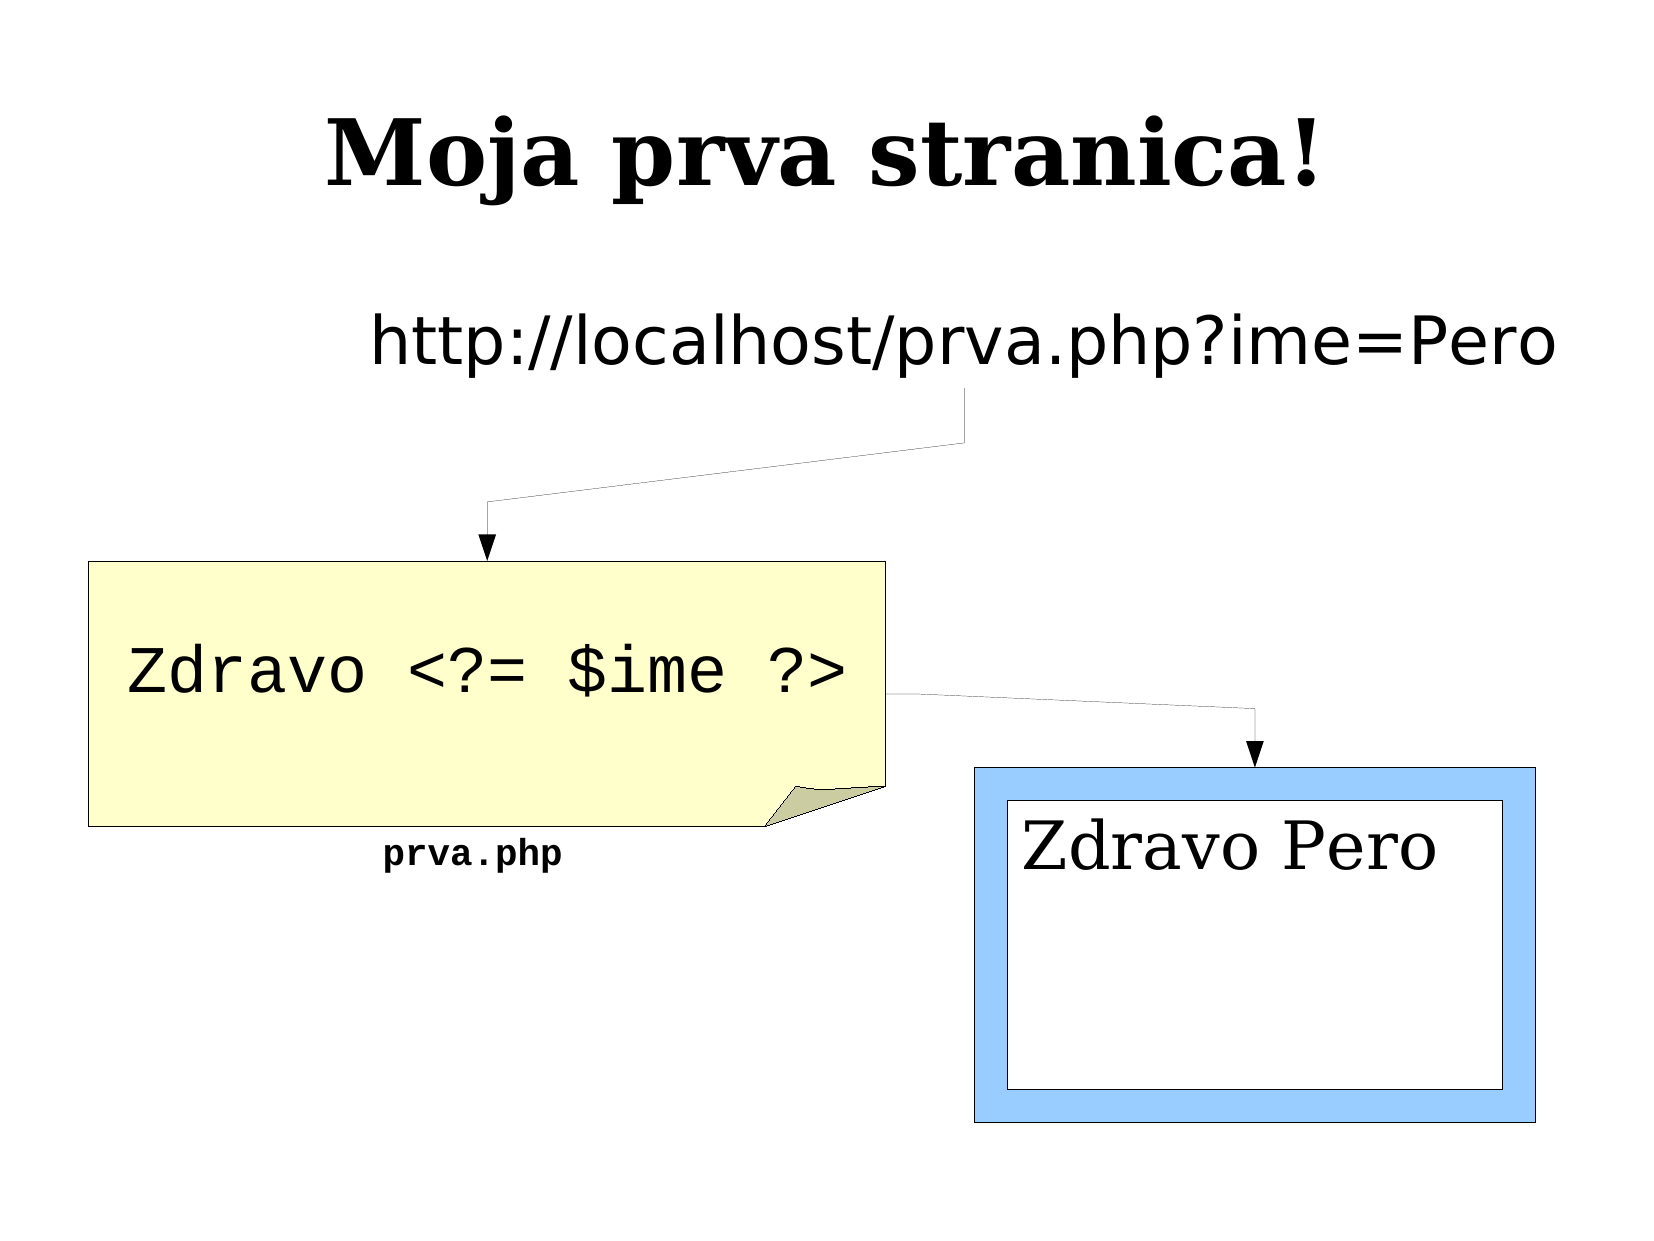

# Moja prva stranica!
http://localhost/prva.php?ime=Pero
Zdravo <?= $ime ?>
Zdravo Pero
prva.php